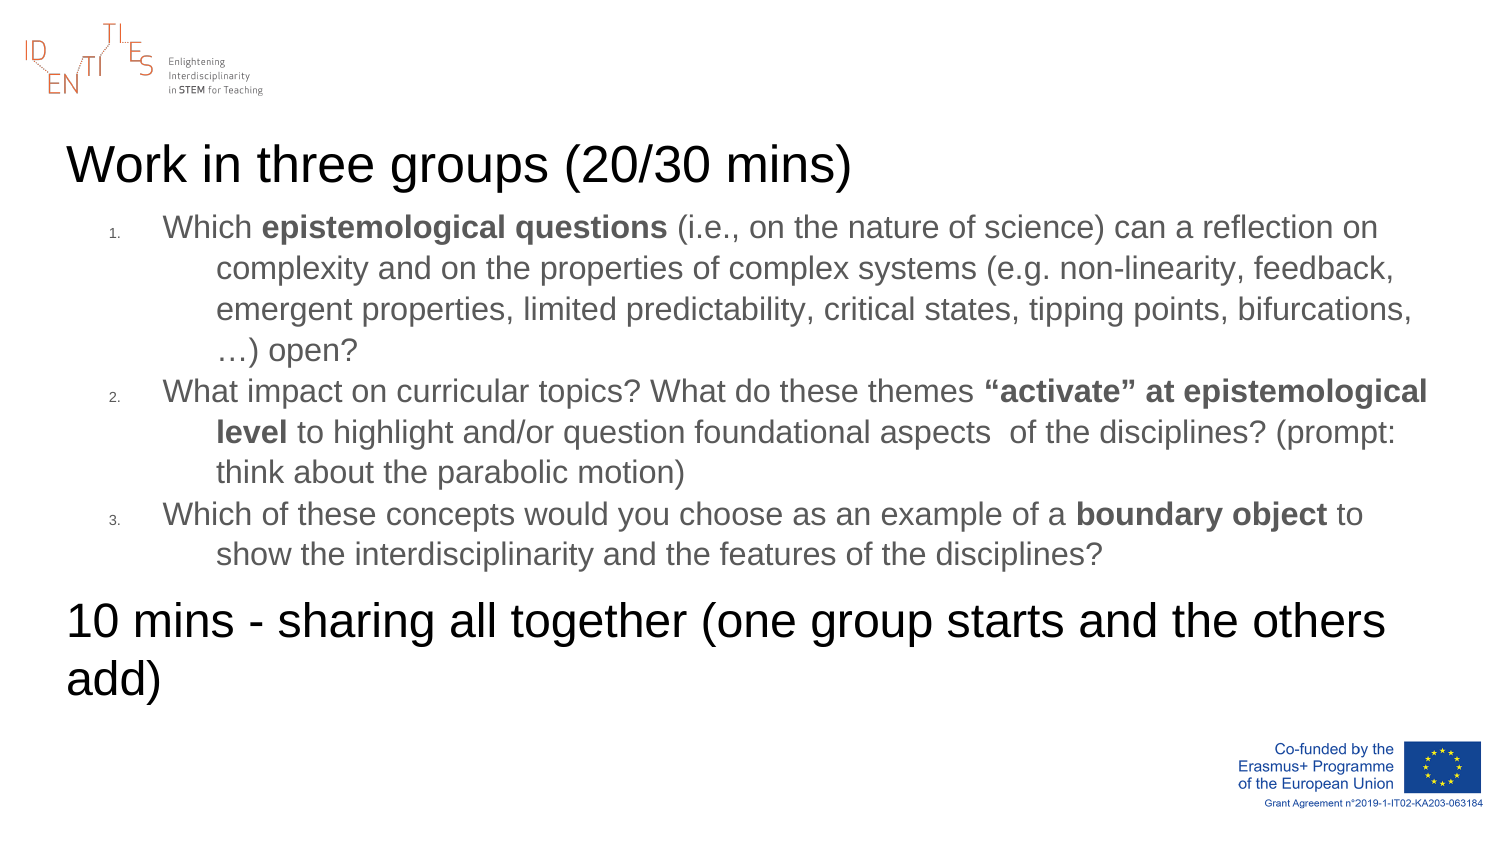

# Work in three groups (20/30 mins)
Which epistemological questions (i.e., on the nature of science) can a reflection on complexity and on the properties of complex systems (e.g. non-linearity, feedback, emergent properties, limited predictability, critical states, tipping points, bifurcations, …) open?
What impact on curricular topics? What do these themes “activate” at epistemological level to highlight and/or question foundational aspects of the disciplines? (prompt: think about the parabolic motion)
Which of these concepts would you choose as an example of a boundary object to show the interdisciplinarity and the features of the disciplines?
10 mins - sharing all together (one group starts and the others add)